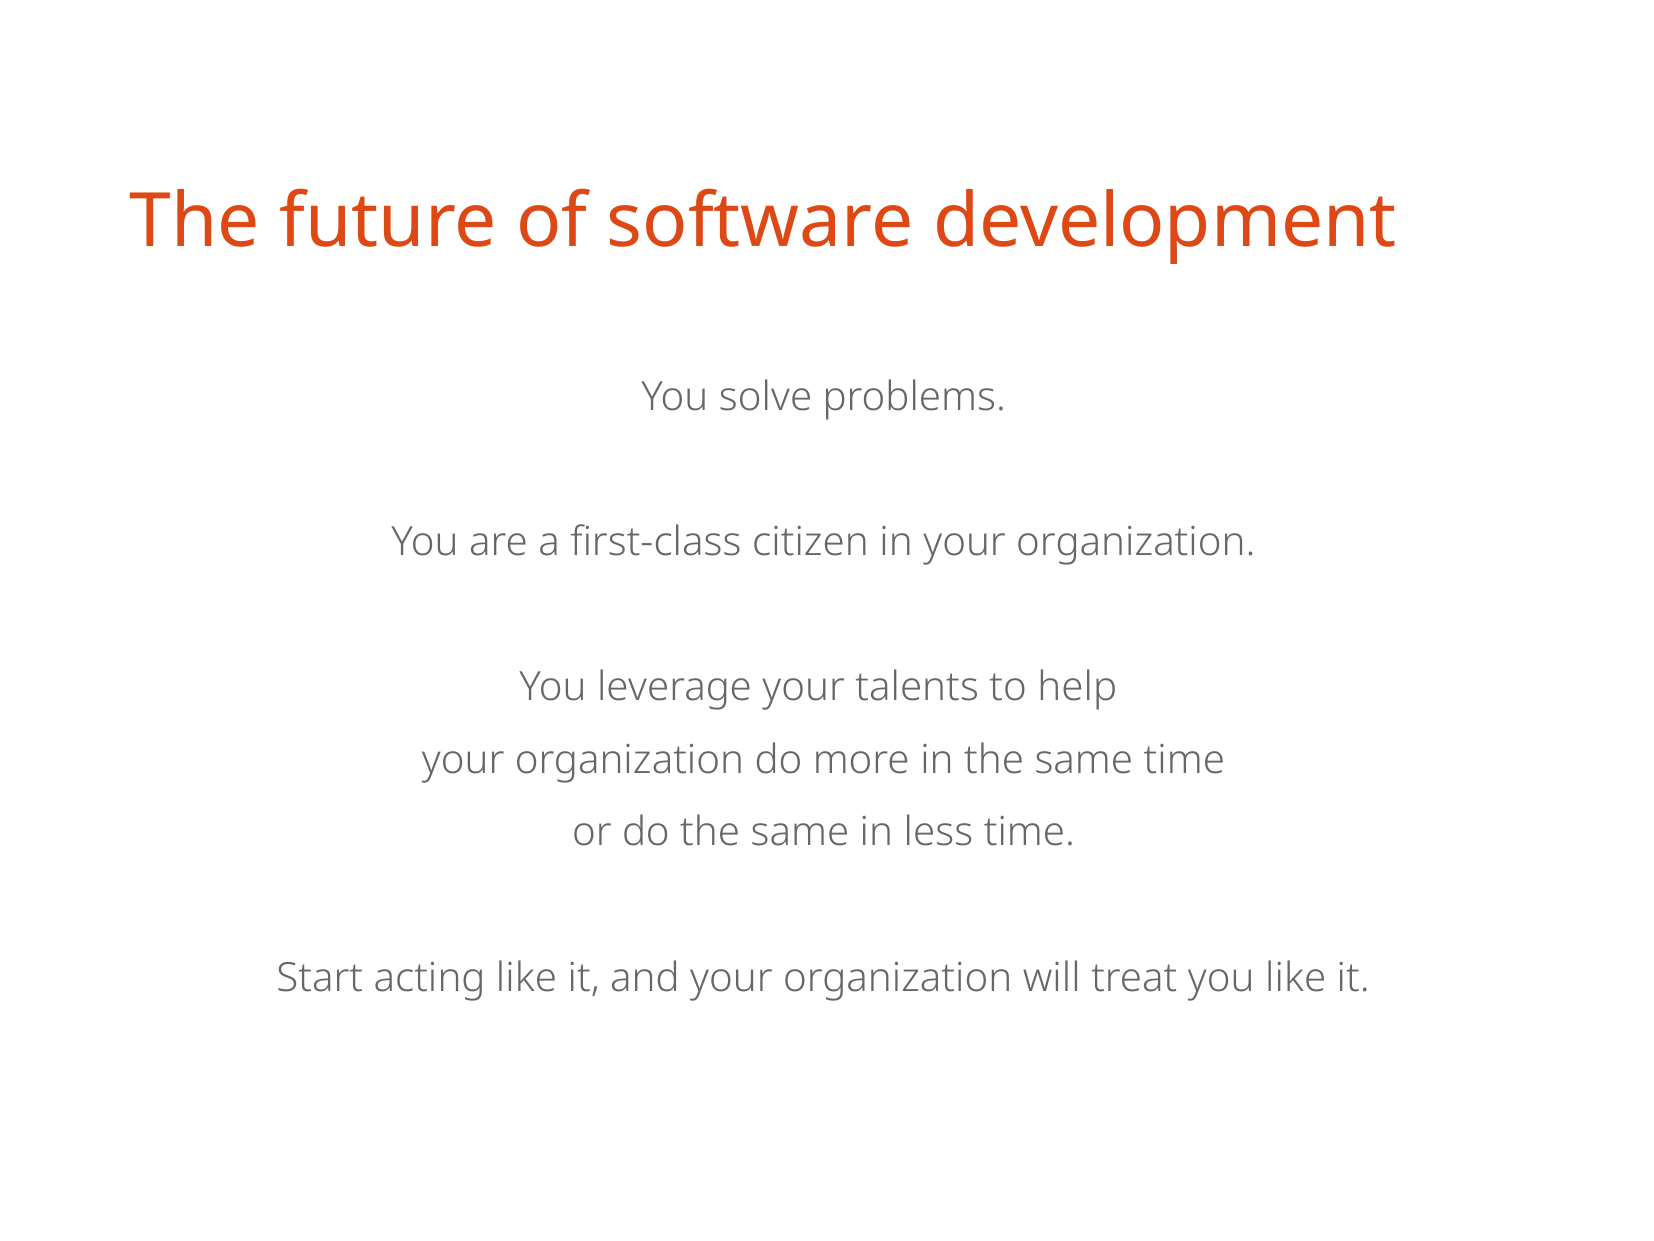

# The future of software development
You solve problems.
You are a first-class citizen in your organization.
You leverage your talents to help
your organization do more in the same time
or do the same in less time.
Start acting like it, and your organization will treat you like it.